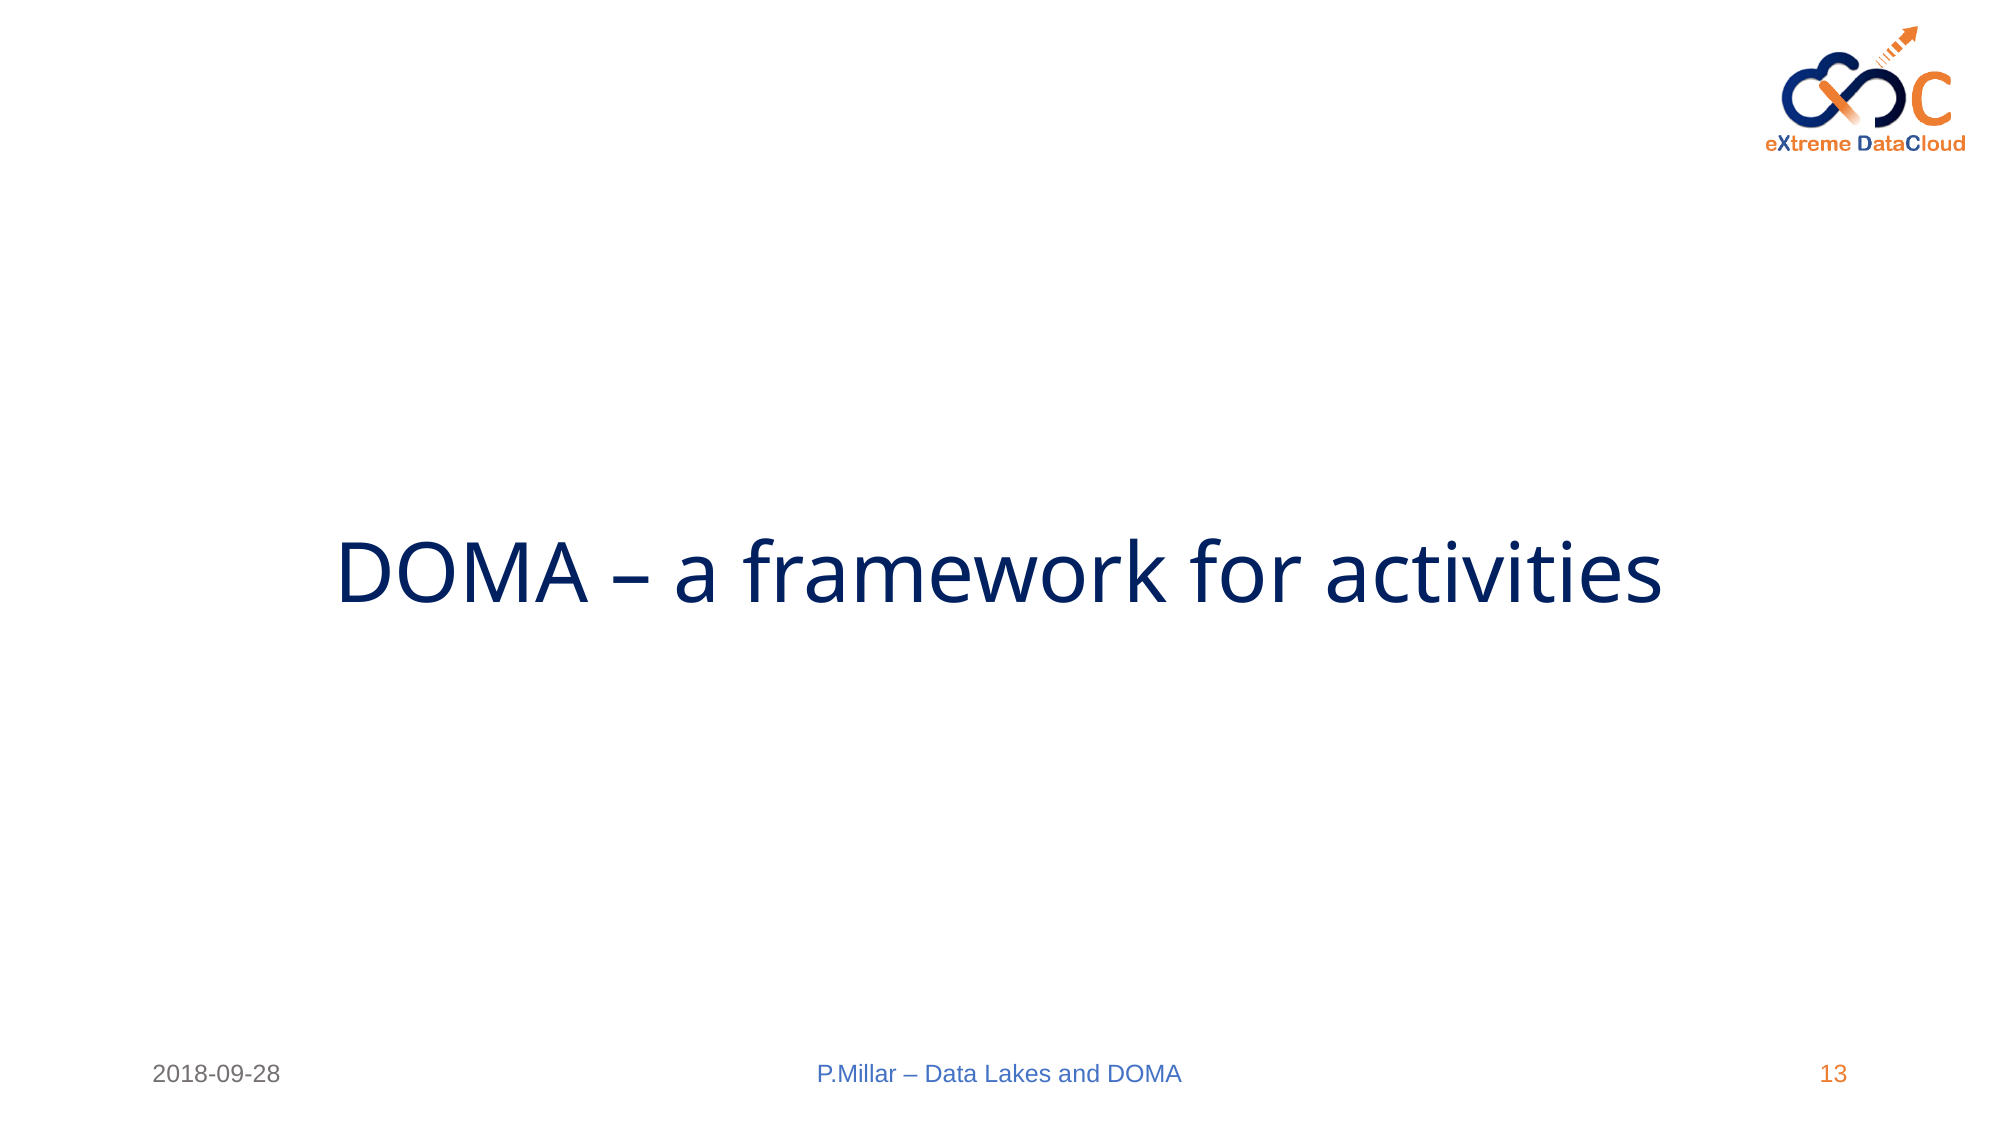

# DOMA – a framework for activities
2018-09-28
P.Millar – Data Lakes and DOMA